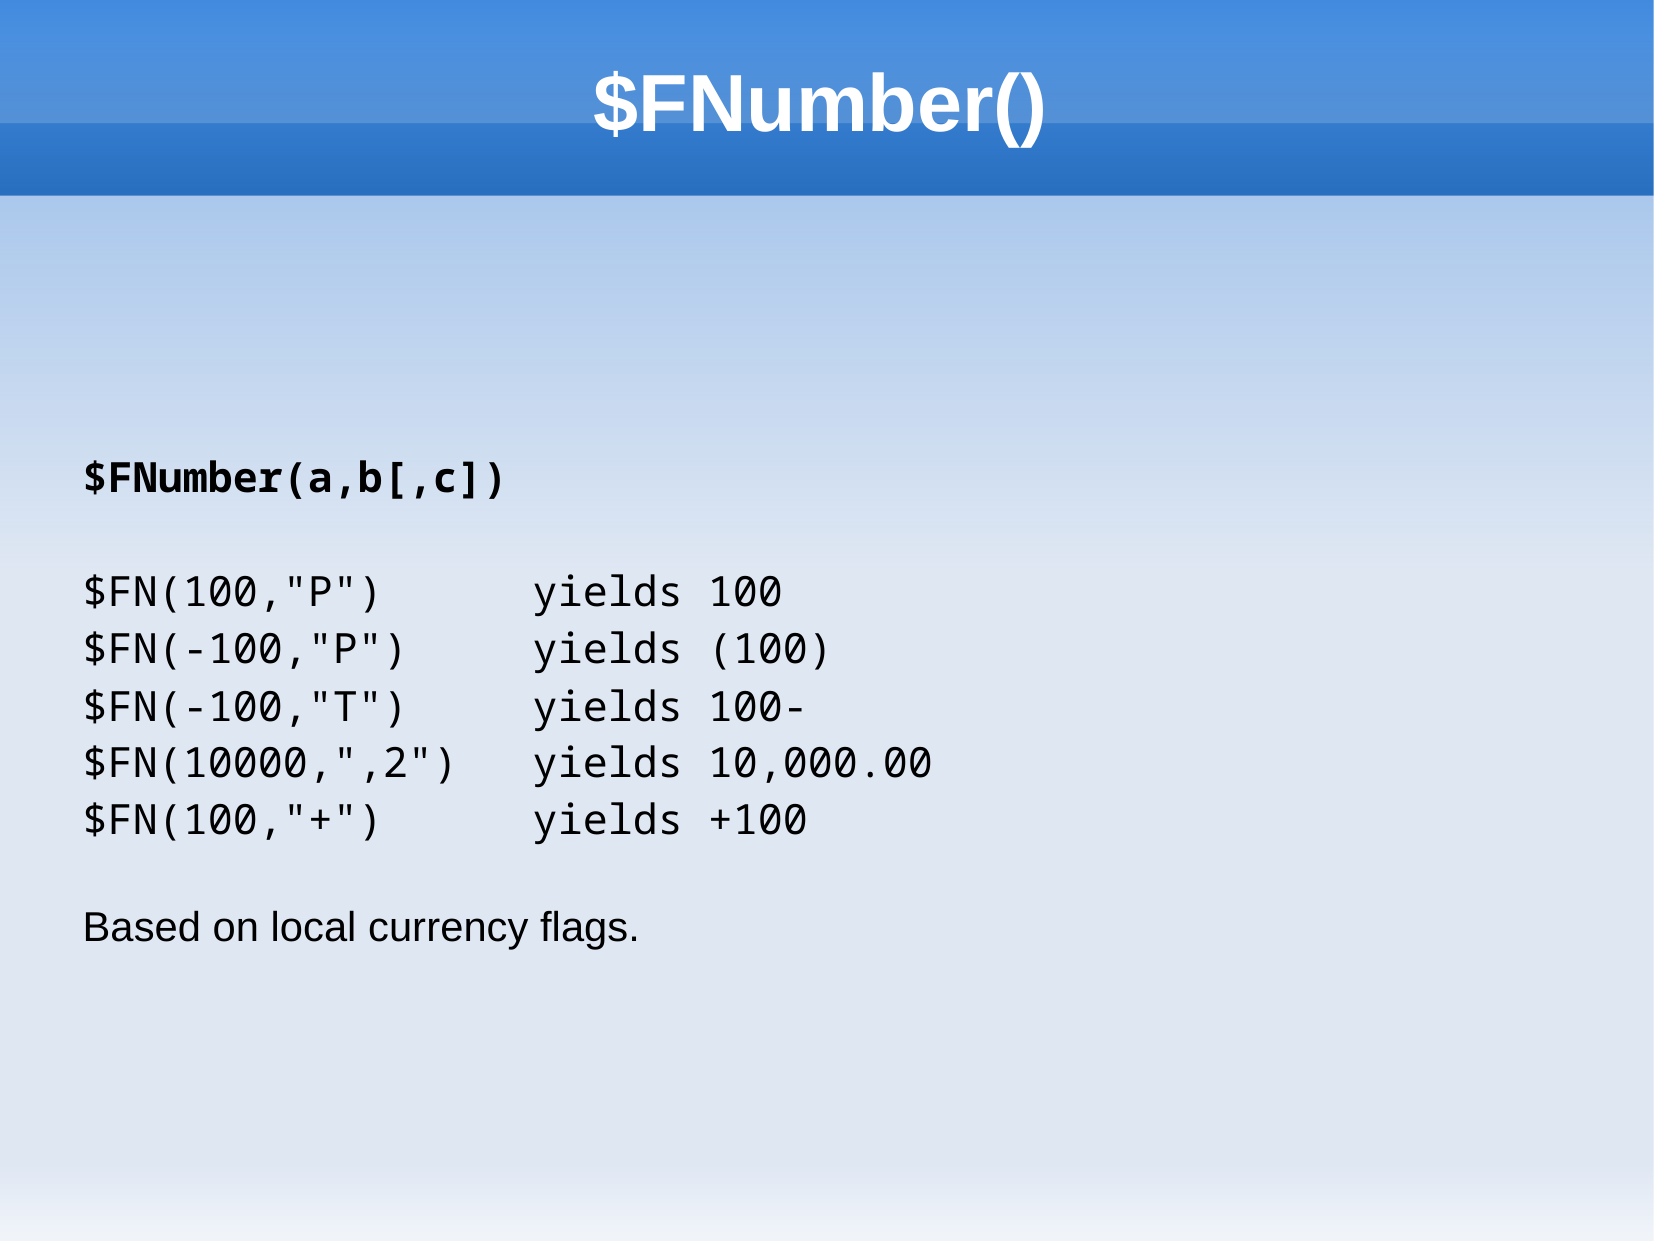

# $FNumber()
$FNumber(a,b[,c])
$FN(100,"P")		yields 100
$FN(-100,"P")		yields (100)
$FN(-100,"T")		yields 100-
$FN(10000,",2")	yields 10,000.00
$FN(100,"+")		yields +100
Based on local currency flags.